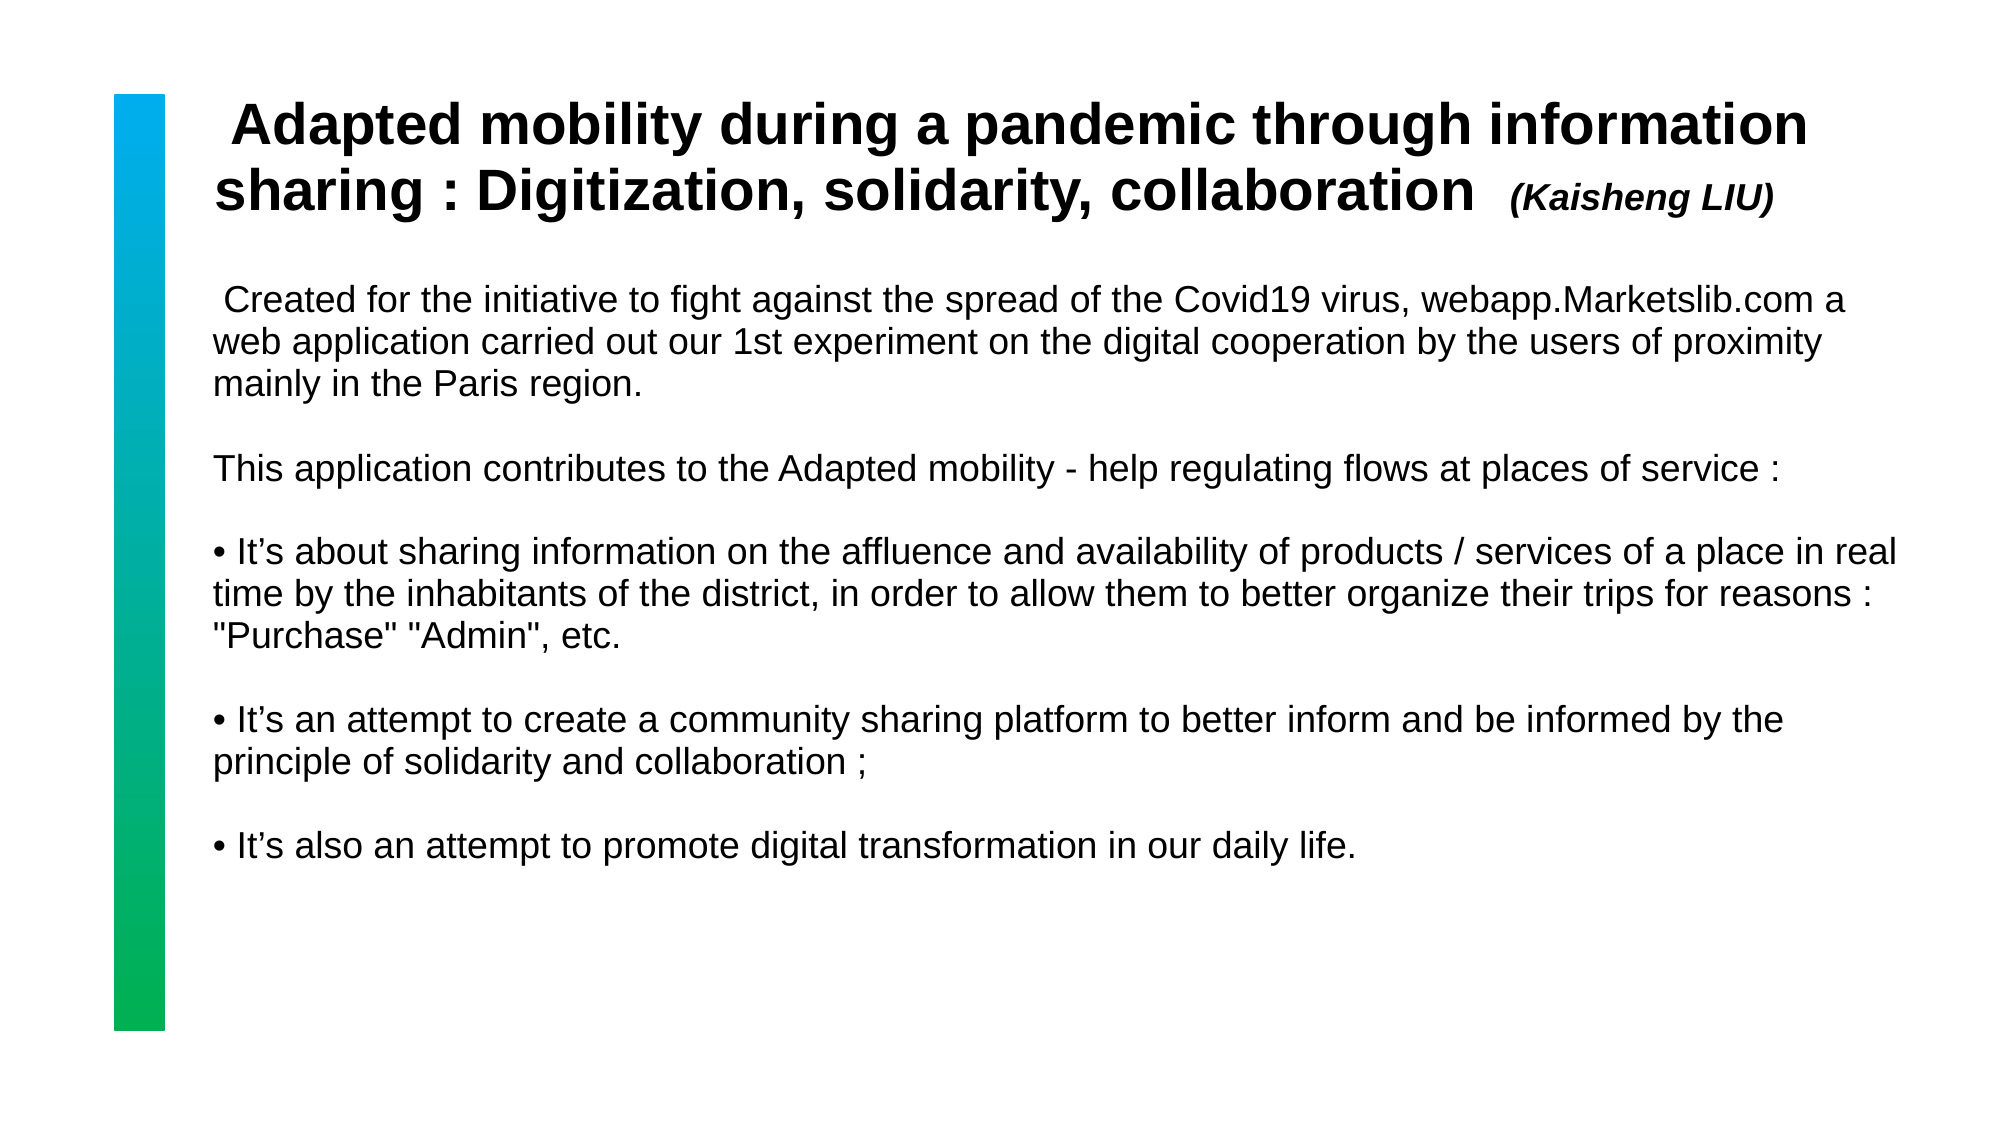

Adapted mobility during a pandemic through information sharing : Digitization, solidarity, collaboration (Kaisheng LIU)
 Created for the initiative to fight against the spread of the Covid19 virus, webapp.Marketslib.com a web application carried out our 1st experiment on the digital cooperation by the users of proximity mainly in the Paris region.
This application contributes to the Adapted mobility - help regulating flows at places of service :
• It’s about sharing information on the affluence and availability of products / services of a place in real time by the inhabitants of the district, in order to allow them to better organize their trips for reasons : "Purchase" "Admin", etc.
• It’s an attempt to create a community sharing platform to better inform and be informed by the principle of solidarity and collaboration ;
• It’s also an attempt to promote digital transformation in our daily life.